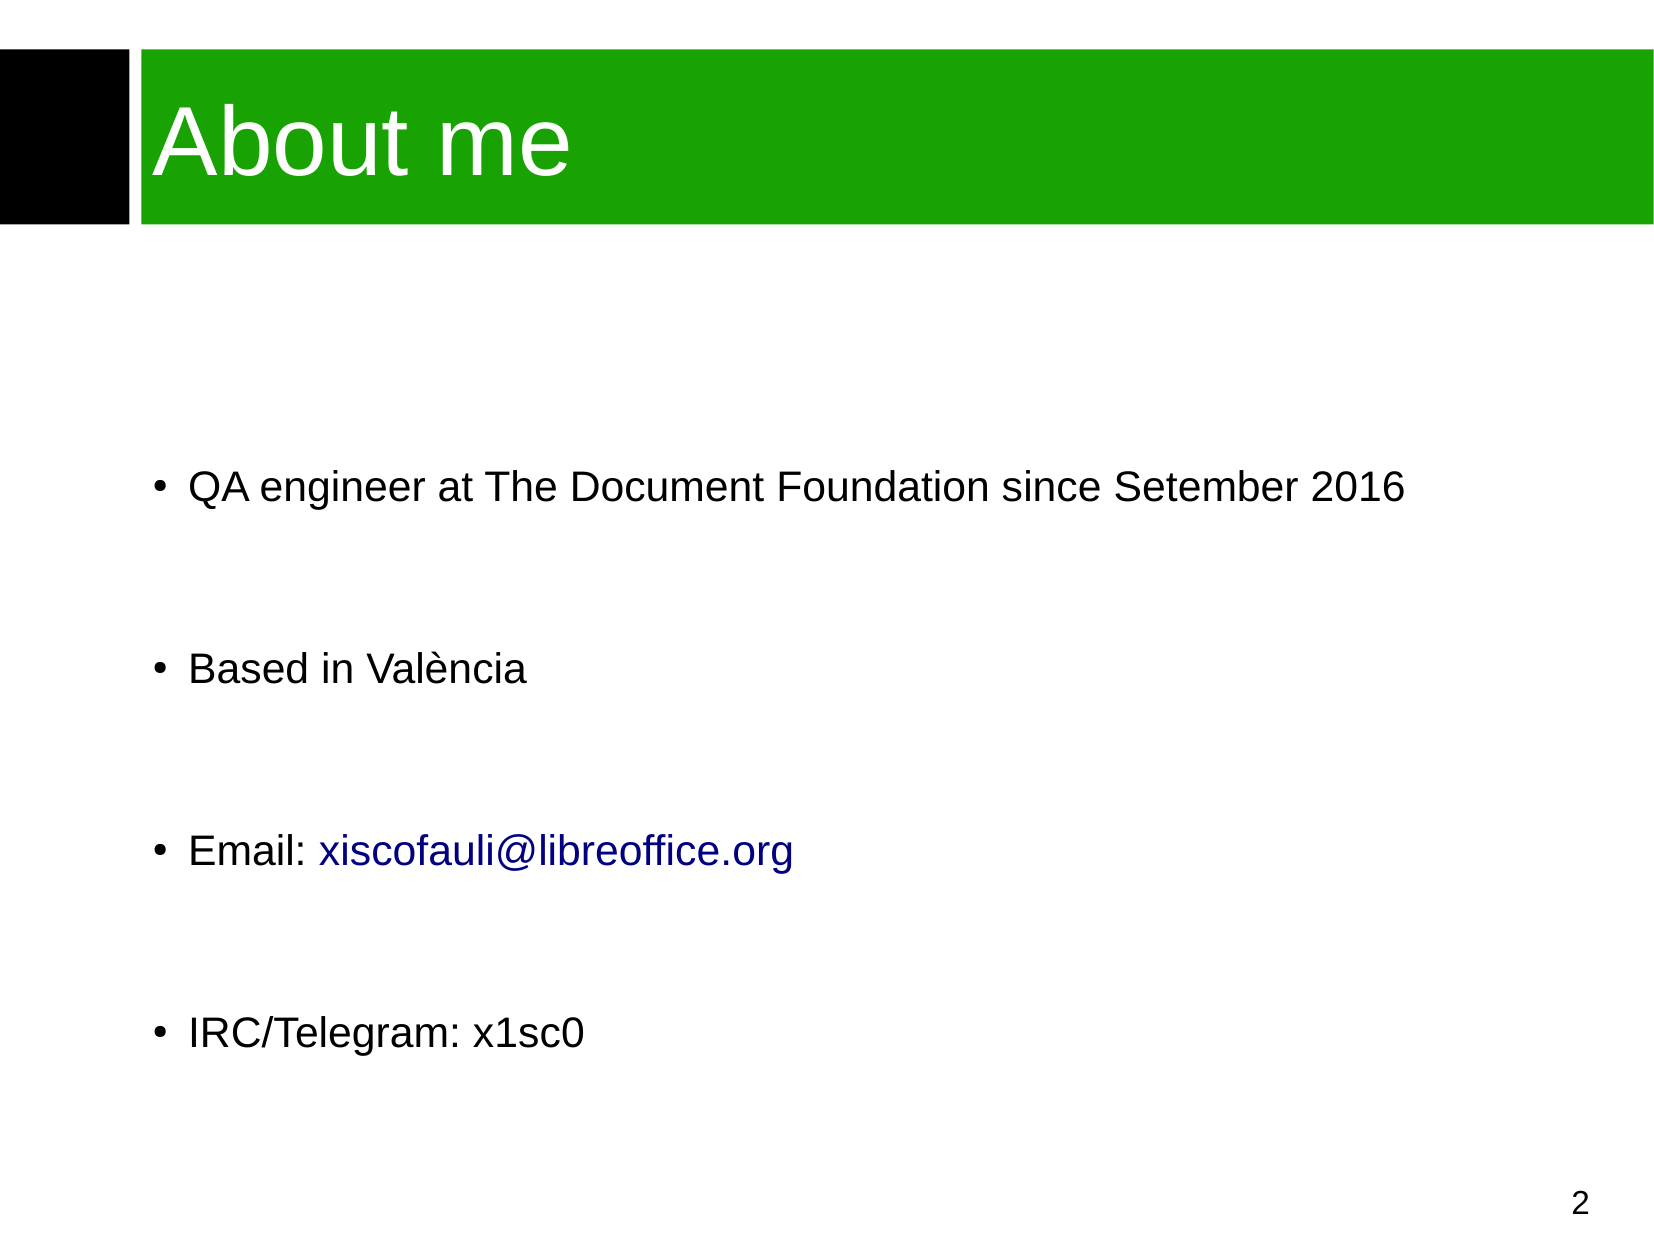

# About me
QA engineer at The Document Foundation since Setember 2016
Based in València
Email: xiscofauli@libreoffice.org
IRC/Telegram: x1sc0